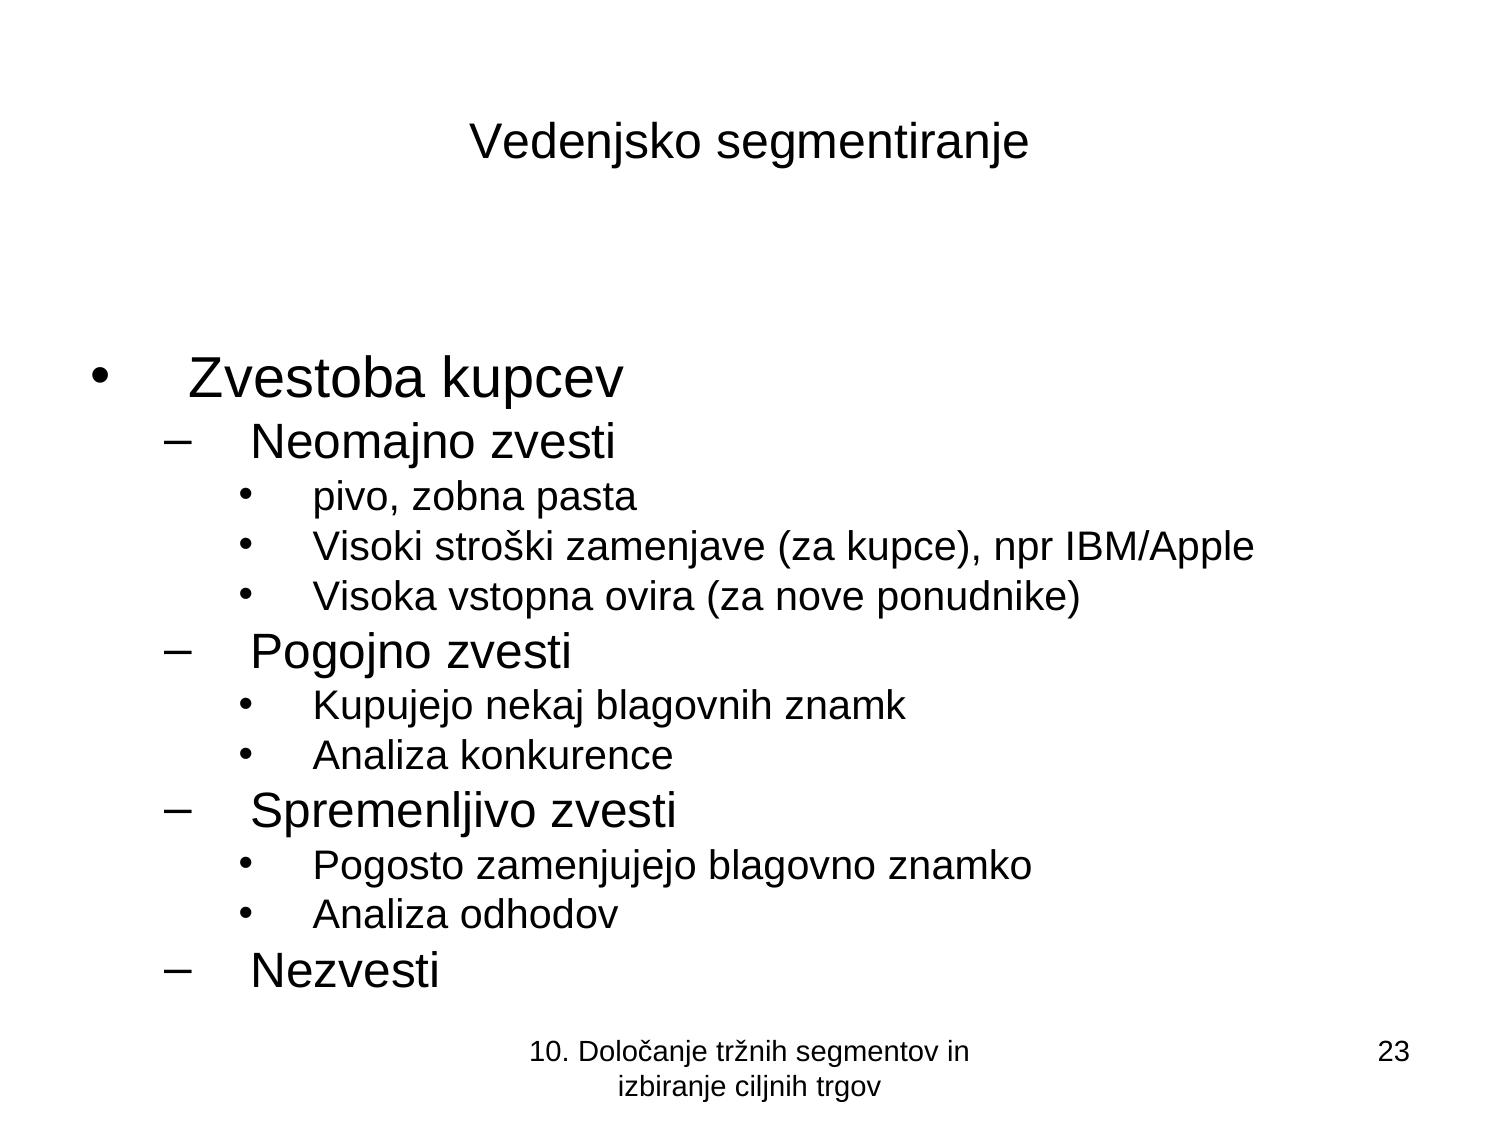

# Vedenjsko segmentiranje
Zvestoba kupcev
Neomajno zvesti
pivo, zobna pasta
Visoki stroški zamenjave (za kupce), npr IBM/Apple
Visoka vstopna ovira (za nove ponudnike)
Pogojno zvesti
Kupujejo nekaj blagovnih znamk
Analiza konkurence
Spremenljivo zvesti
Pogosto zamenjujejo blagovno znamko
Analiza odhodov
Nezvesti
10. Določanje tržnih segmentov in izbiranje ciljnih trgov